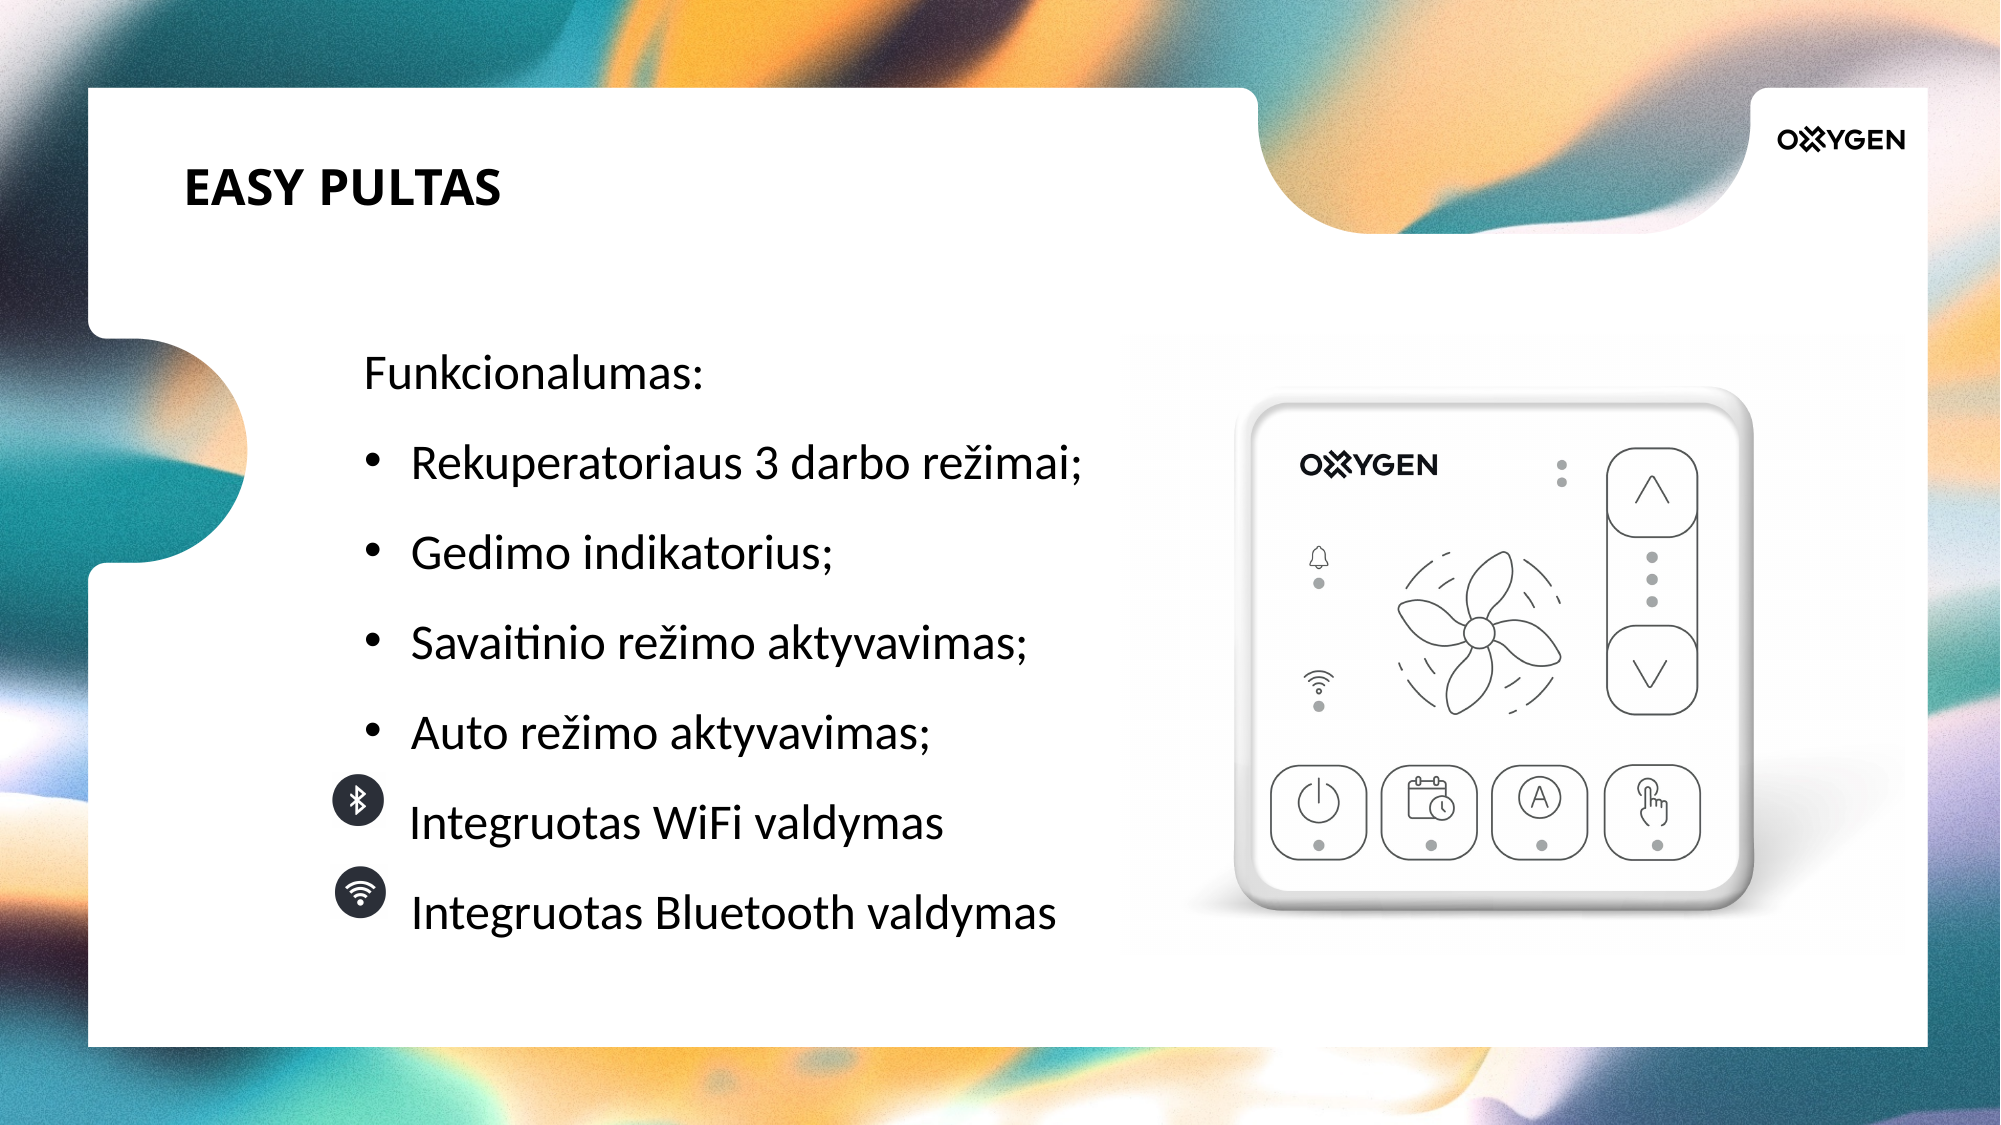

EASY PULTAS
Funkcionalumas:
Rekuperatoriaus 3 darbo režimai;
Gedimo indikatorius;
Savaitinio režimo aktyvavimas;
Auto režimo aktyvavimas;
 Integruotas WiFi valdymas
Integruotas Bluetooth valdymas